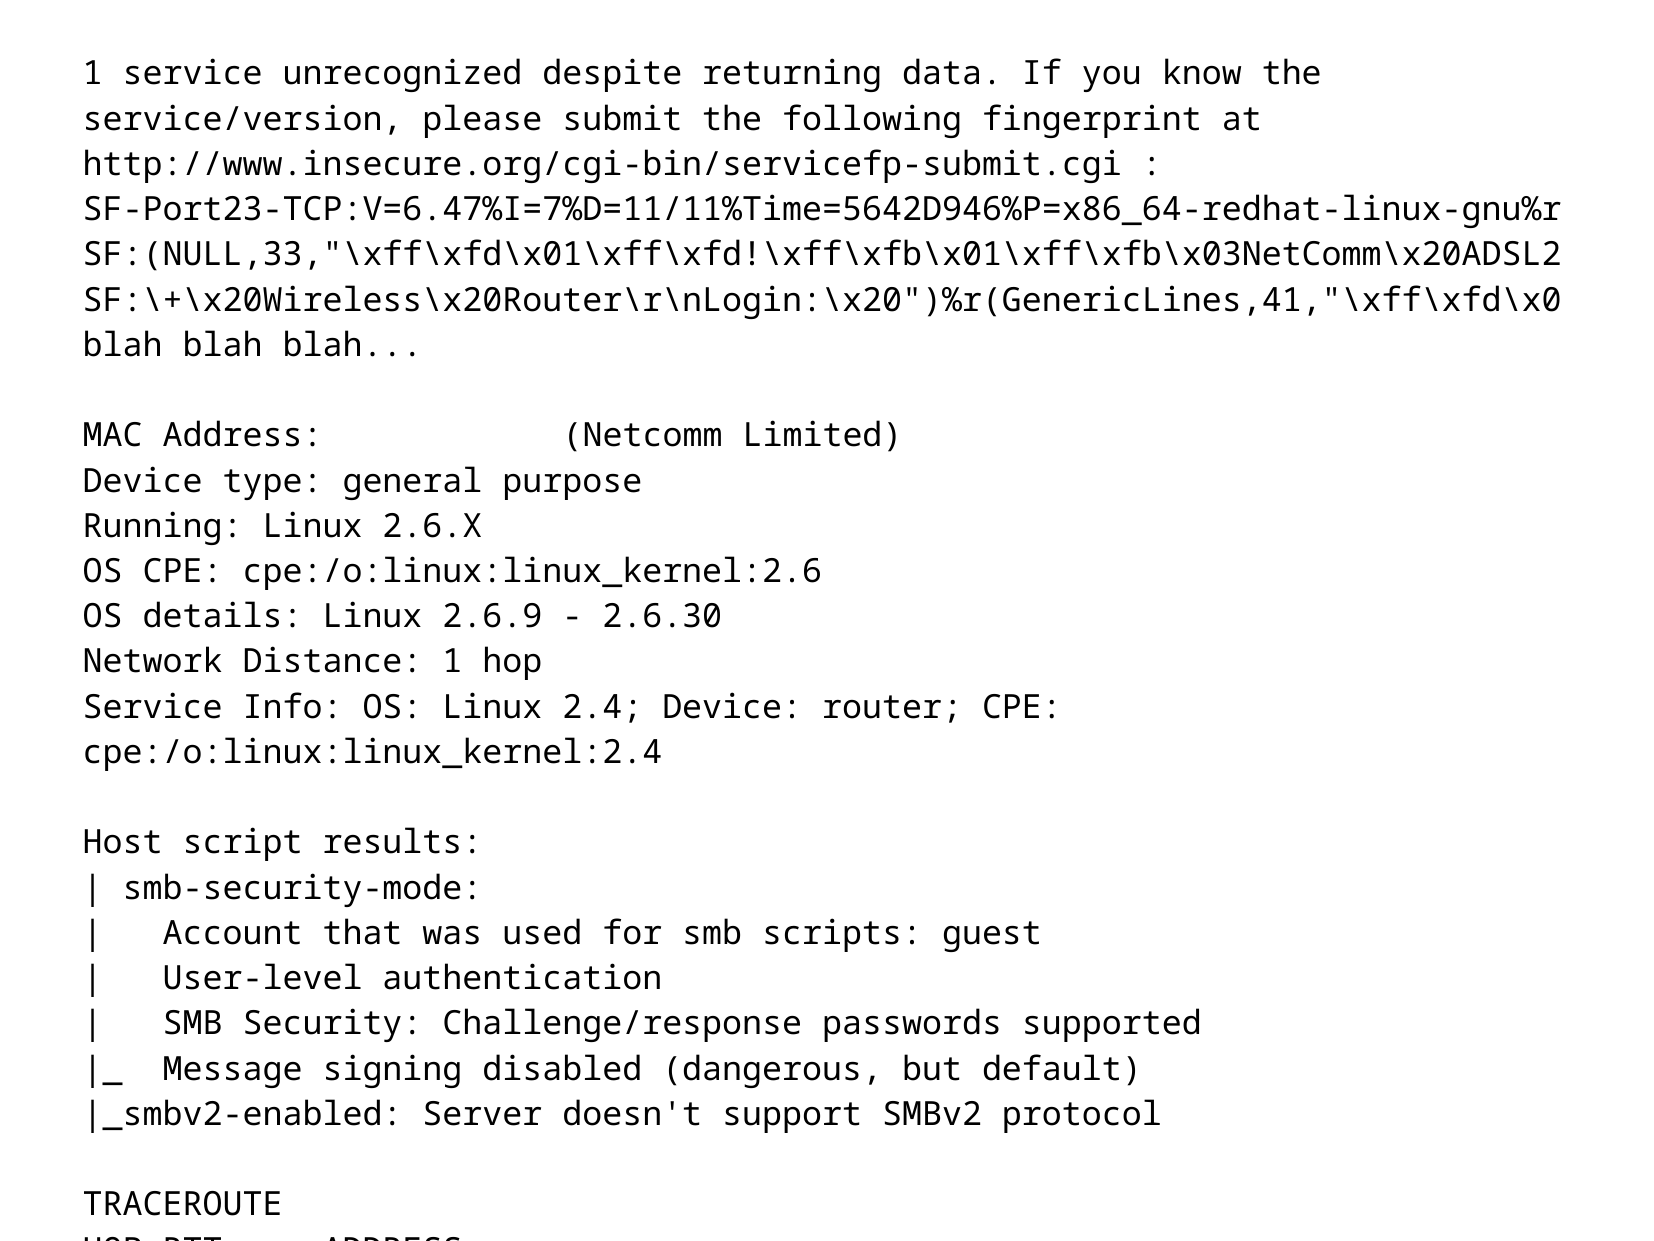

# 1 service unrecognized despite returning data. If you know the service/version, please submit the following fingerprint at http://www.insecure.org/cgi-bin/servicefp-submit.cgi :
SF-Port23-TCP:V=6.47%I=7%D=11/11%Time=5642D946%P=x86_64-redhat-linux-gnu%r
SF:(NULL,33,"\xff\xfd\x01\xff\xfd!\xff\xfb\x01\xff\xfb\x03NetComm\x20ADSL2
SF:\+\x20Wireless\x20Router\r\nLogin:\x20")%r(GenericLines,41,"\xff\xfd\x0
blah blah blah...
MAC Address: (Netcomm Limited)
Device type: general purpose
Running: Linux 2.6.X
OS CPE: cpe:/o:linux:linux_kernel:2.6
OS details: Linux 2.6.9 - 2.6.30
Network Distance: 1 hop
Service Info: OS: Linux 2.4; Device: router; CPE: cpe:/o:linux:linux_kernel:2.4
Host script results:
| smb-security-mode:
| Account that was used for smb scripts: guest
| User-level authentication
| SMB Security: Challenge/response passwords supported
|_ Message signing disabled (dangerous, but default)
|_smbv2-enabled: Server doesn't support SMBv2 protocol
TRACEROUTE
HOP RTT ADDRESS
1 1.25 ms NB604N.Home (192.168.1.1)
OS and Service detection performed. Please report any incorrect results at http://nmap.org/submit/ .
Nmap done: 1 IP address (1 host up) scanned in 159.78 seconds